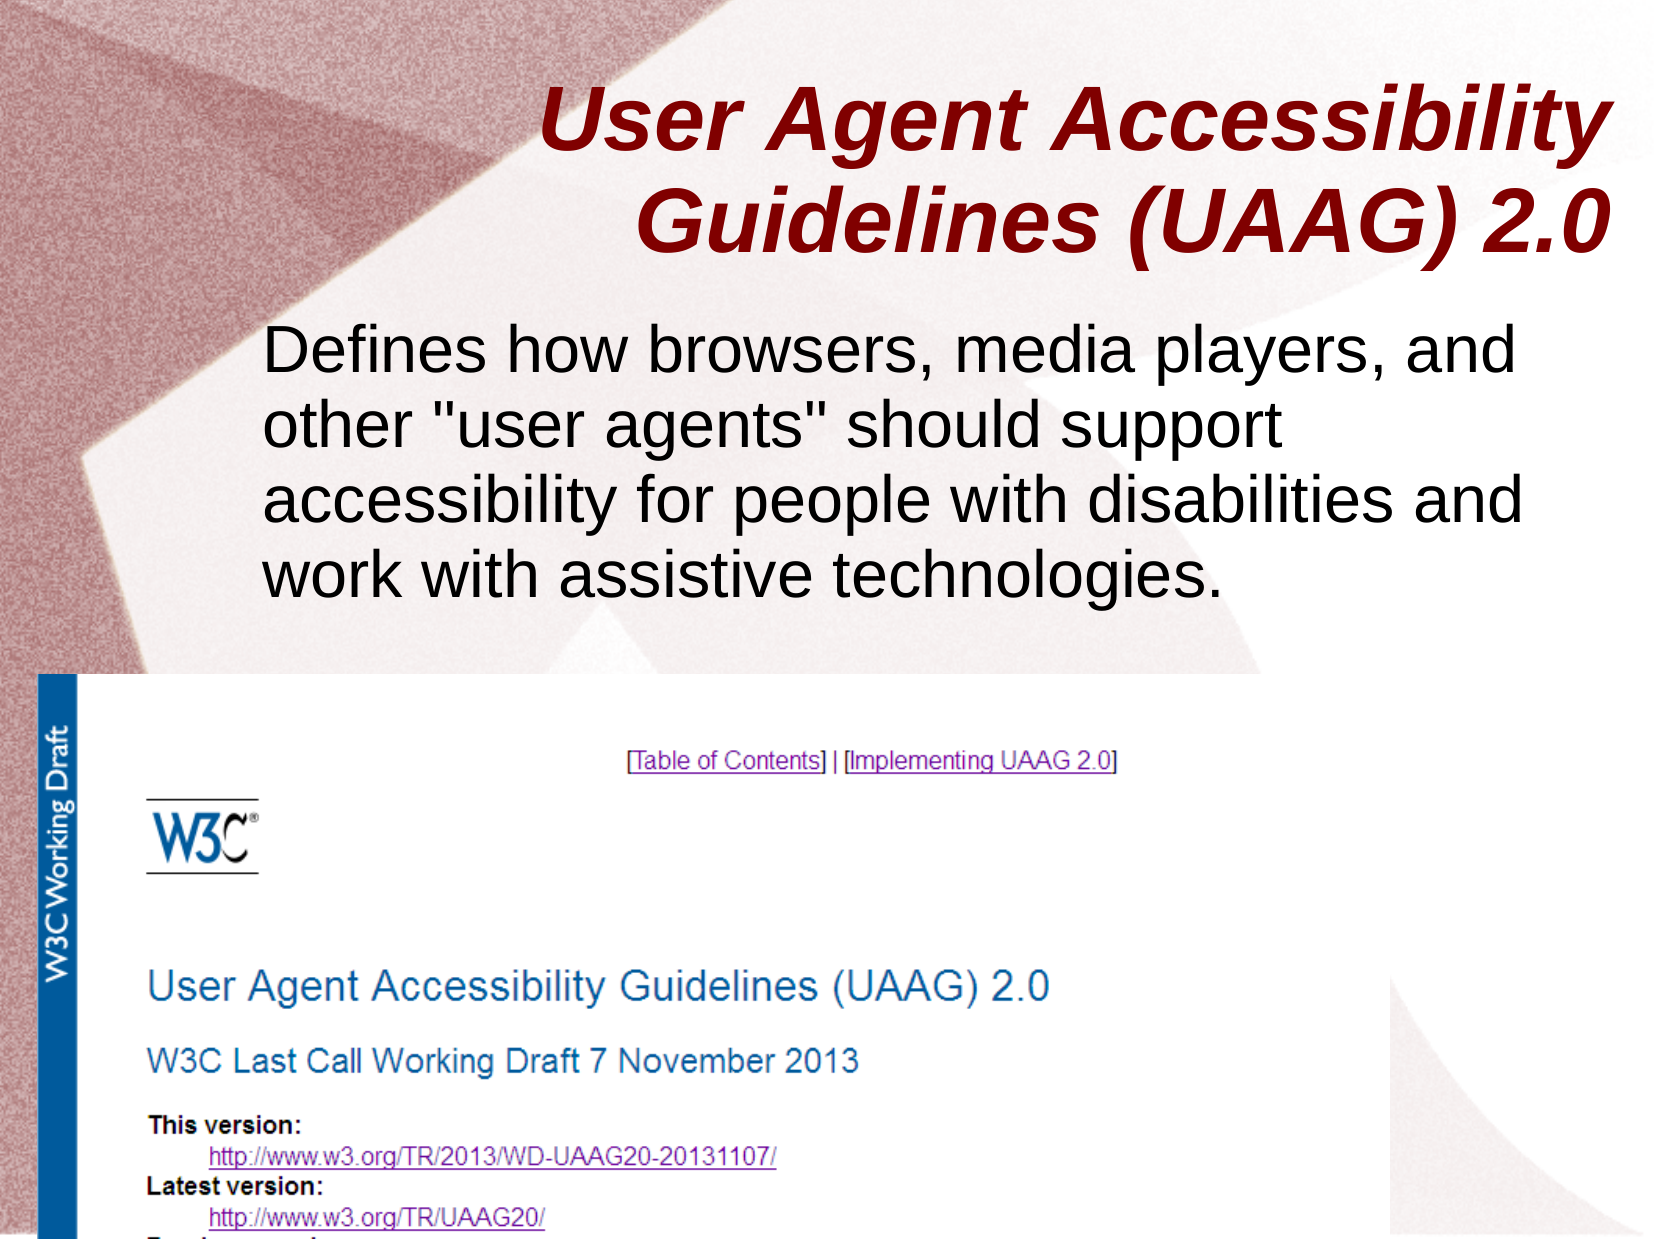

# User Agent Accessibility Guidelines (UAAG) 2.0
Defines how browsers, media players, and other "user agents" should support accessibility for people with disabilities and work with assistive technologies.